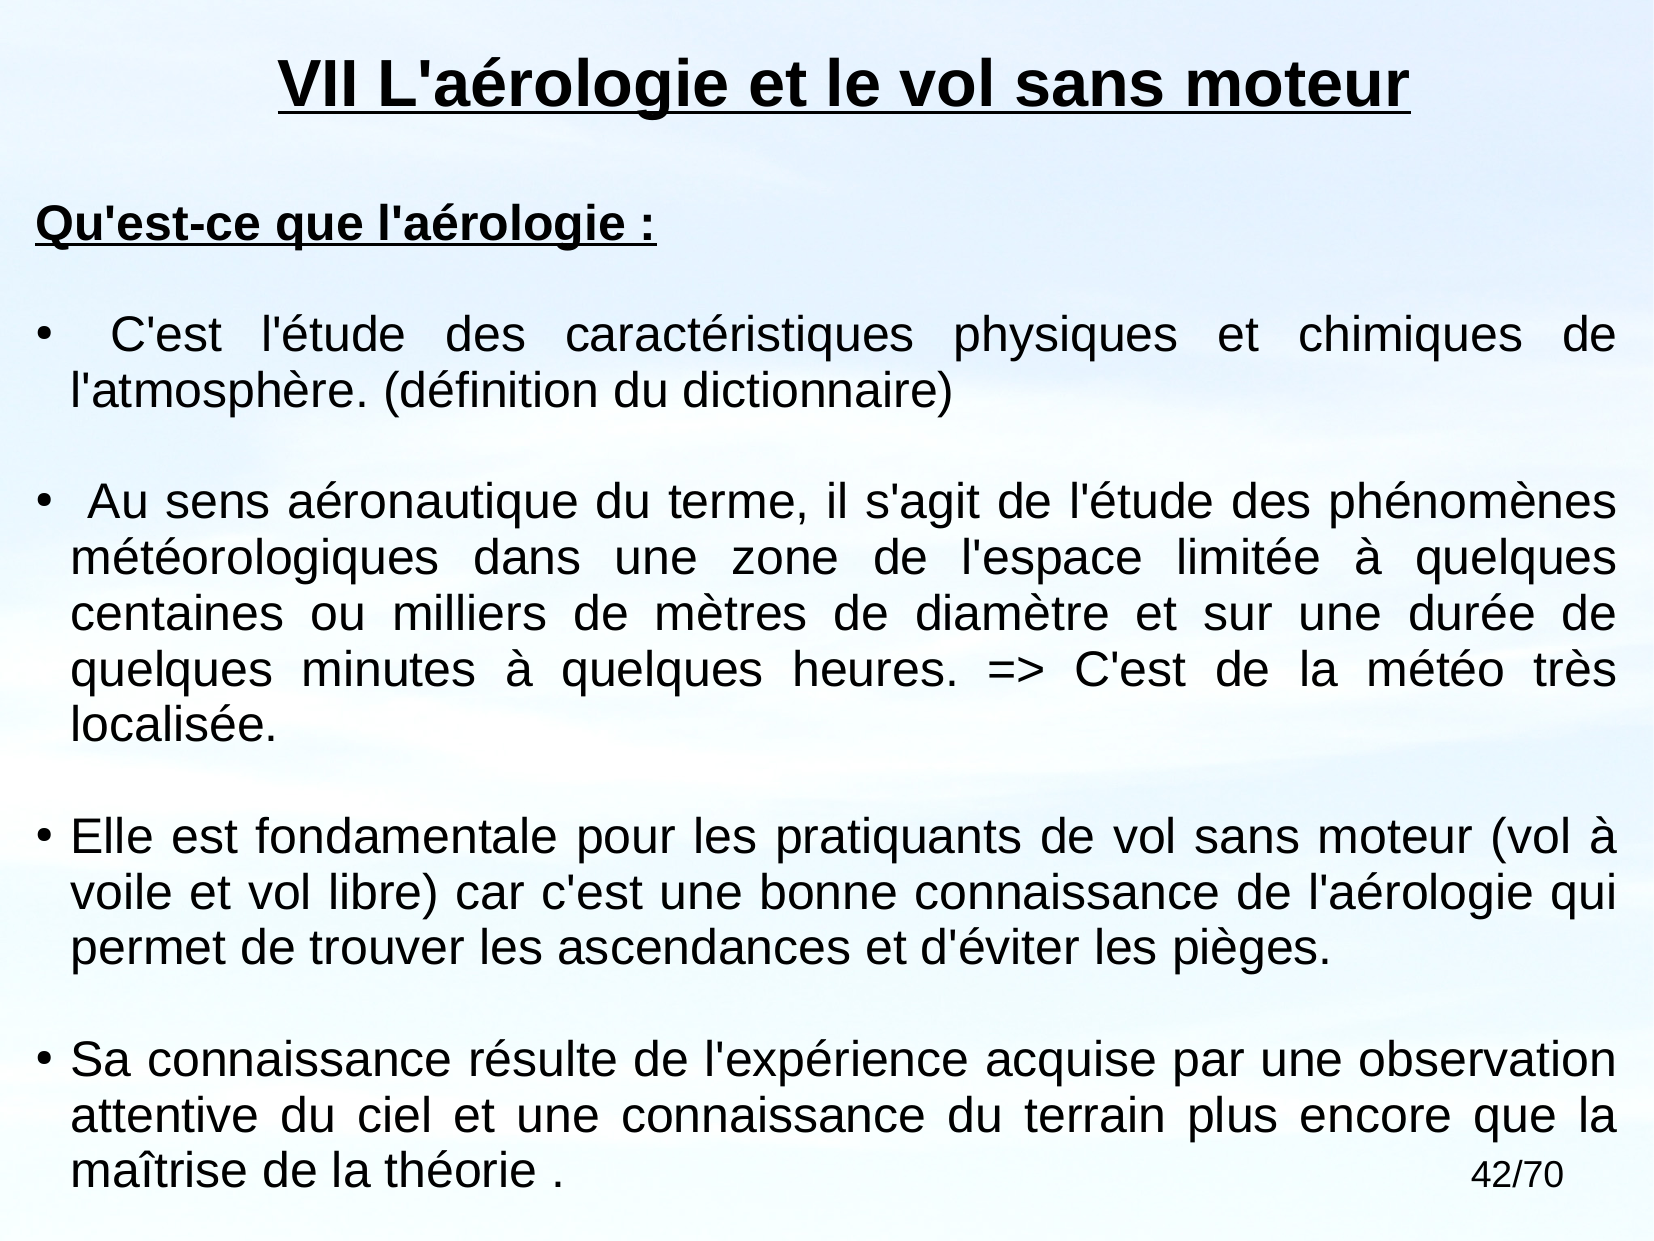

# VII L'aérologie et le vol sans moteur
Qu'est-ce que l'aérologie :
 C'est l'étude des caractéristiques physiques et chimiques de l'atmosphère. (définition du dictionnaire)
 Au sens aéronautique du terme, il s'agit de l'étude des phénomènes météorologiques dans une zone de l'espace limitée à quelques centaines ou milliers de mètres de diamètre et sur une durée de quelques minutes à quelques heures. => C'est de la météo très localisée.
Elle est fondamentale pour les pratiquants de vol sans moteur (vol à voile et vol libre) car c'est une bonne connaissance de l'aérologie qui permet de trouver les ascendances et d'éviter les pièges.
Sa connaissance résulte de l'expérience acquise par une observation attentive du ciel et une connaissance du terrain plus encore que la maîtrise de la théorie .